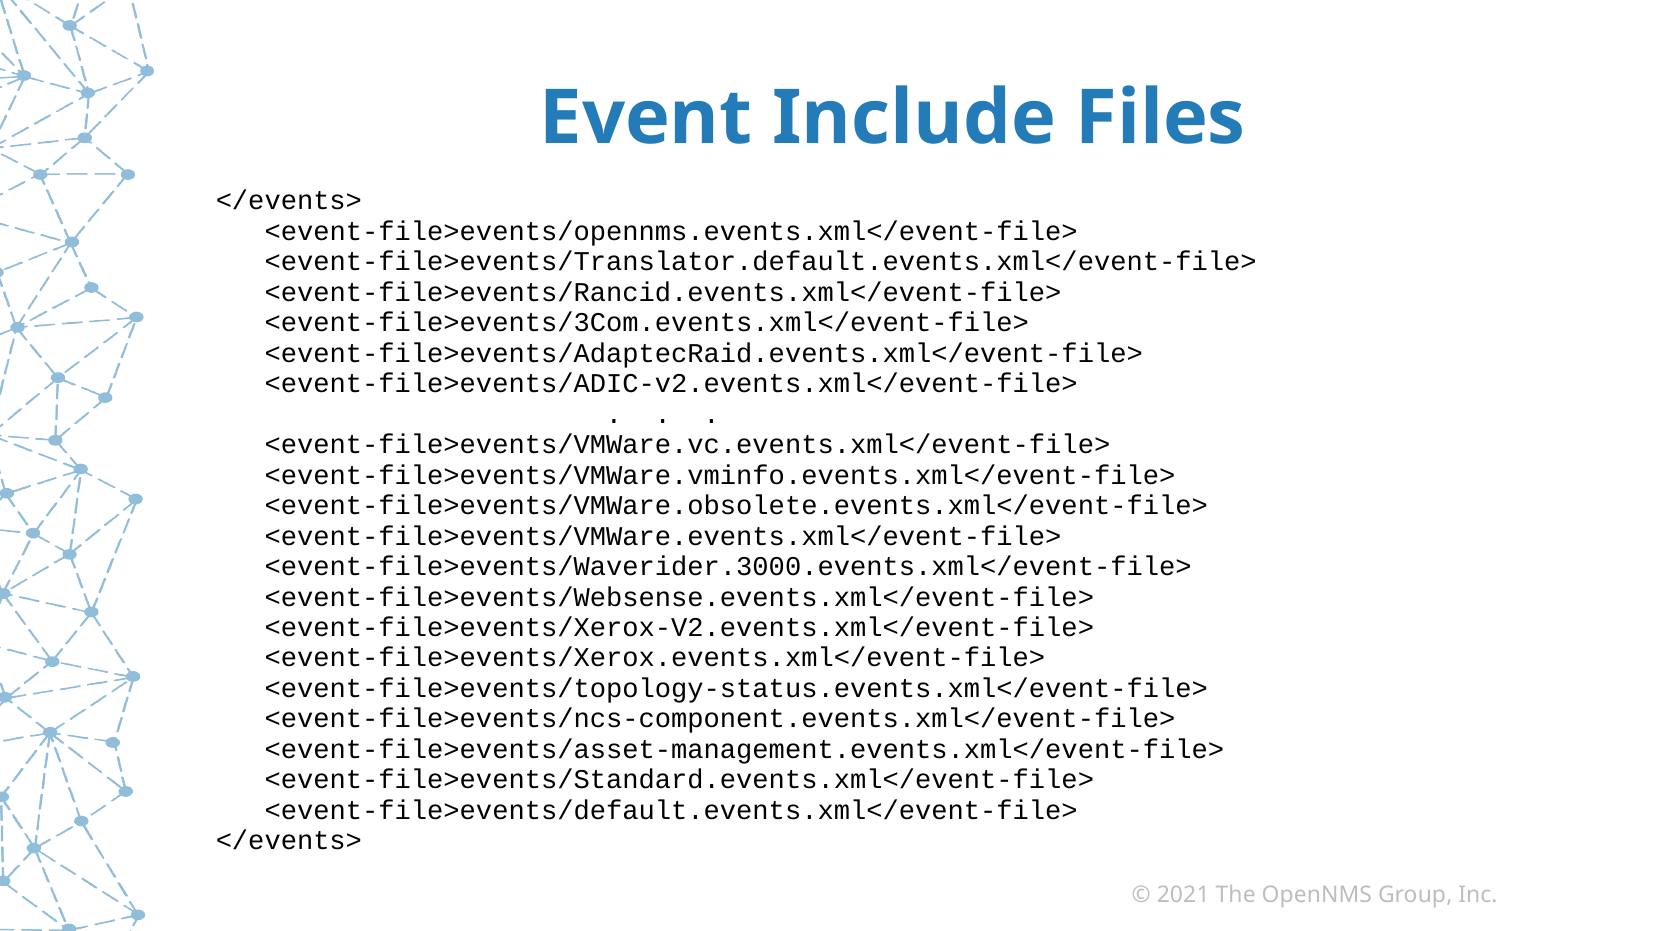

# Event Include Files
</events>
 <event-file>events/opennms.events.xml</event-file>
 <event-file>events/Translator.default.events.xml</event-file>
 <event-file>events/Rancid.events.xml</event-file>
 <event-file>events/3Com.events.xml</event-file>
 <event-file>events/AdaptecRaid.events.xml</event-file>
 <event-file>events/ADIC-v2.events.xml</event-file>
 . . .
 <event-file>events/VMWare.vc.events.xml</event-file>
 <event-file>events/VMWare.vminfo.events.xml</event-file>
 <event-file>events/VMWare.obsolete.events.xml</event-file>
 <event-file>events/VMWare.events.xml</event-file>
 <event-file>events/Waverider.3000.events.xml</event-file>
 <event-file>events/Websense.events.xml</event-file>
 <event-file>events/Xerox-V2.events.xml</event-file>
 <event-file>events/Xerox.events.xml</event-file>
 <event-file>events/topology-status.events.xml</event-file>
 <event-file>events/ncs-component.events.xml</event-file>
 <event-file>events/asset-management.events.xml</event-file>
 <event-file>events/Standard.events.xml</event-file>
 <event-file>events/default.events.xml</event-file>
</events>